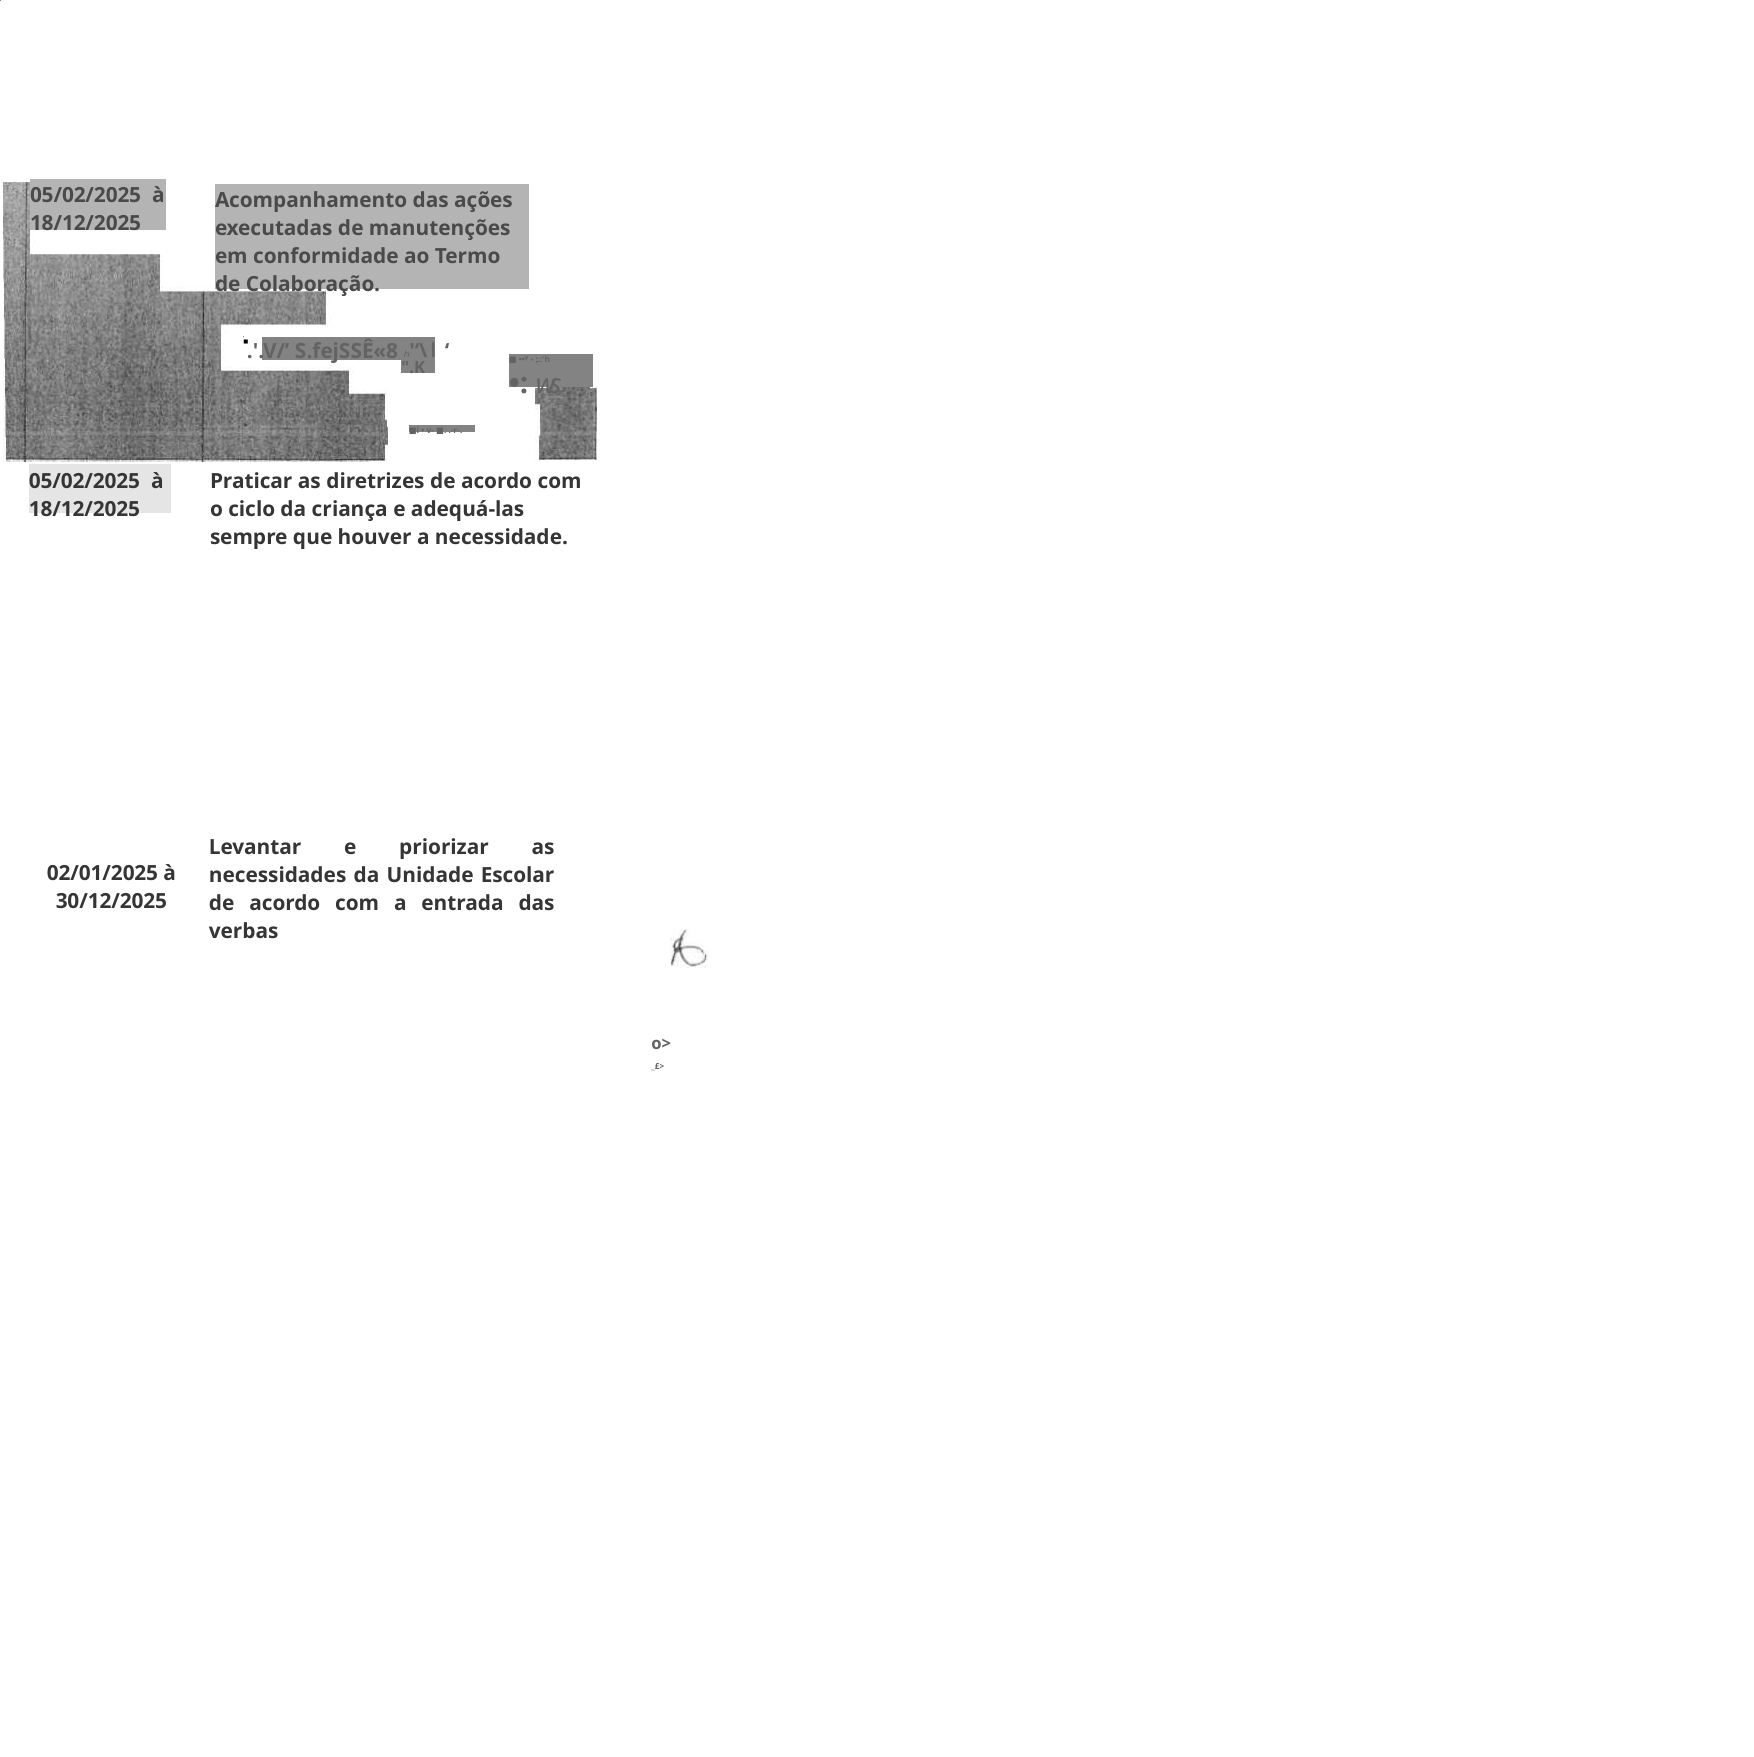

05/02/2025 à 18/12/2025
Acompanhamento das ações executadas de manutenções em conformidade ao Termo de Colaboração.
■
.'.V/’ S.fejSSÊ«8 h'‘\| ‘
■ ••y - ;.:'h
•: ws
".K
■í • v- ■. .-r-.
05/02/2025 à 18/12/2025
Praticar as diretrizes de acordo com o ciclo da criança e adequá-las sempre que houver a necessidade.
Levantar e priorizar as necessidades da Unidade Escolar de acordo com a entrada das verbas
02/01/2025 à 30/12/2025
o>
_£>